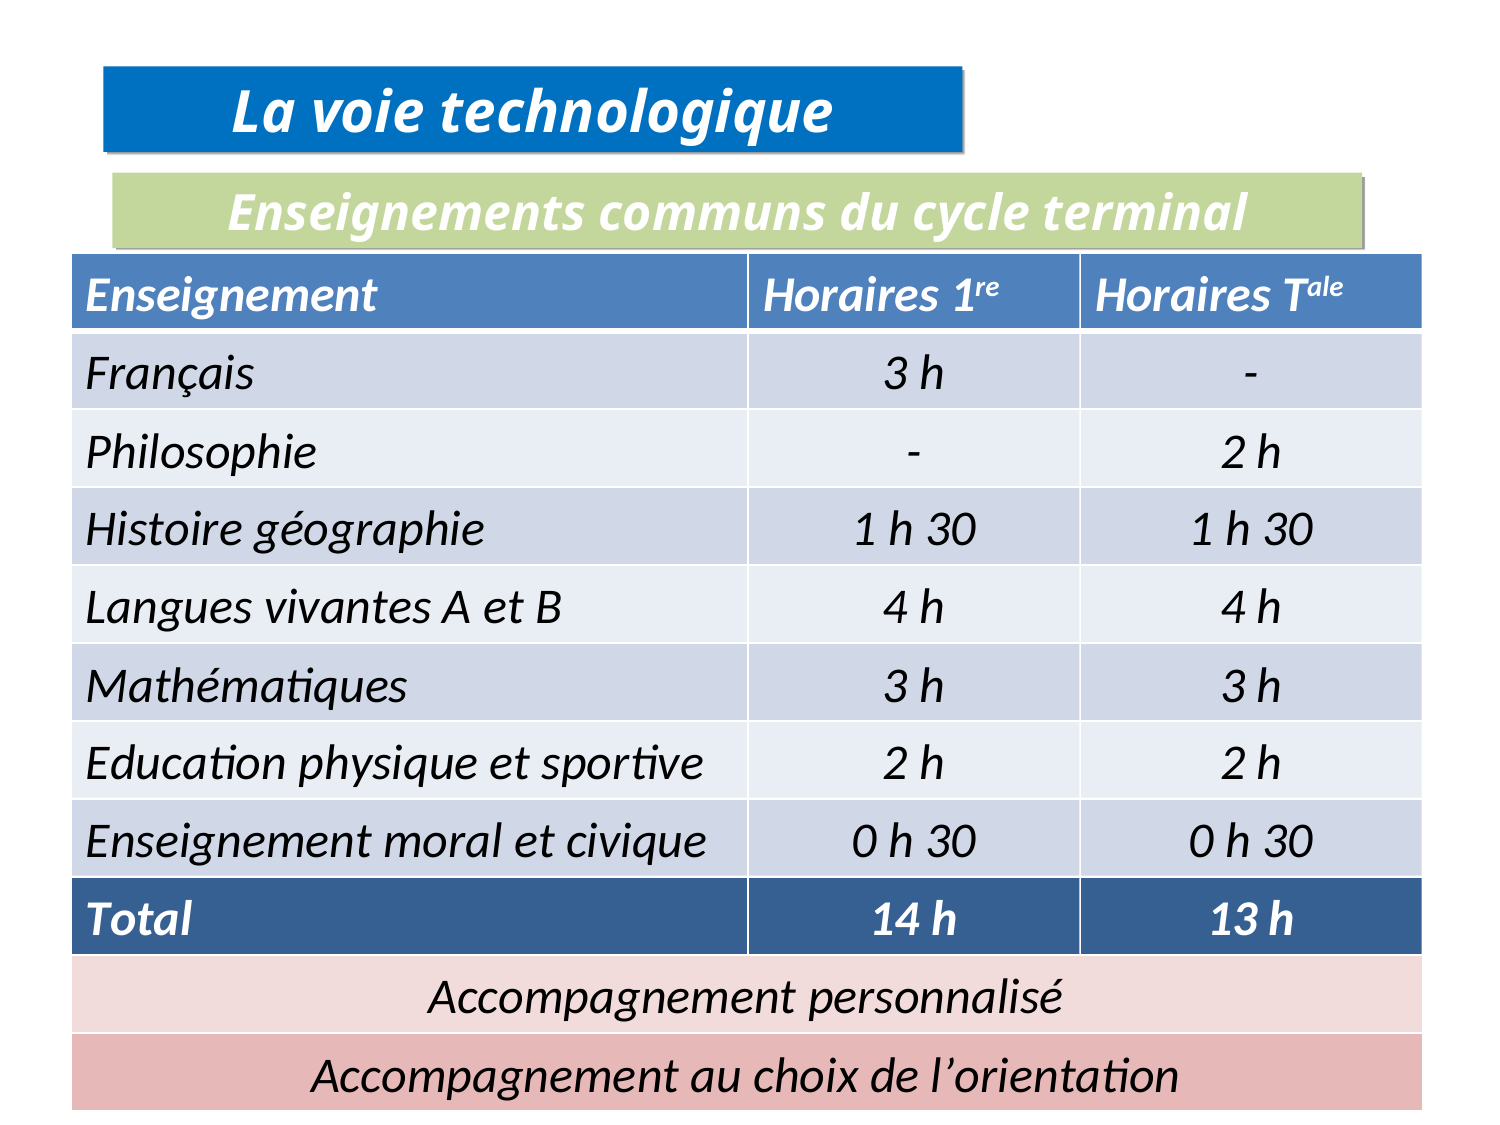

La voie technologique
Enseignements communs du cycle terminal
Enseignement
Horaires 1re
Horaires Tale
Français
3 h
-
Philosophie
-
2 h
Histoire géographie
1 h 30
1 h 30
Langues vivantes A et B
4 h
4 h
Mathématiques
3 h
3 h
Education physique et sportive
2 h
2 h
Enseignement moral et civique
0 h 30
0 h 30
Total
14 h
13 h
Accompagnement personnalisé
Accompagnement au choix de l’orientation